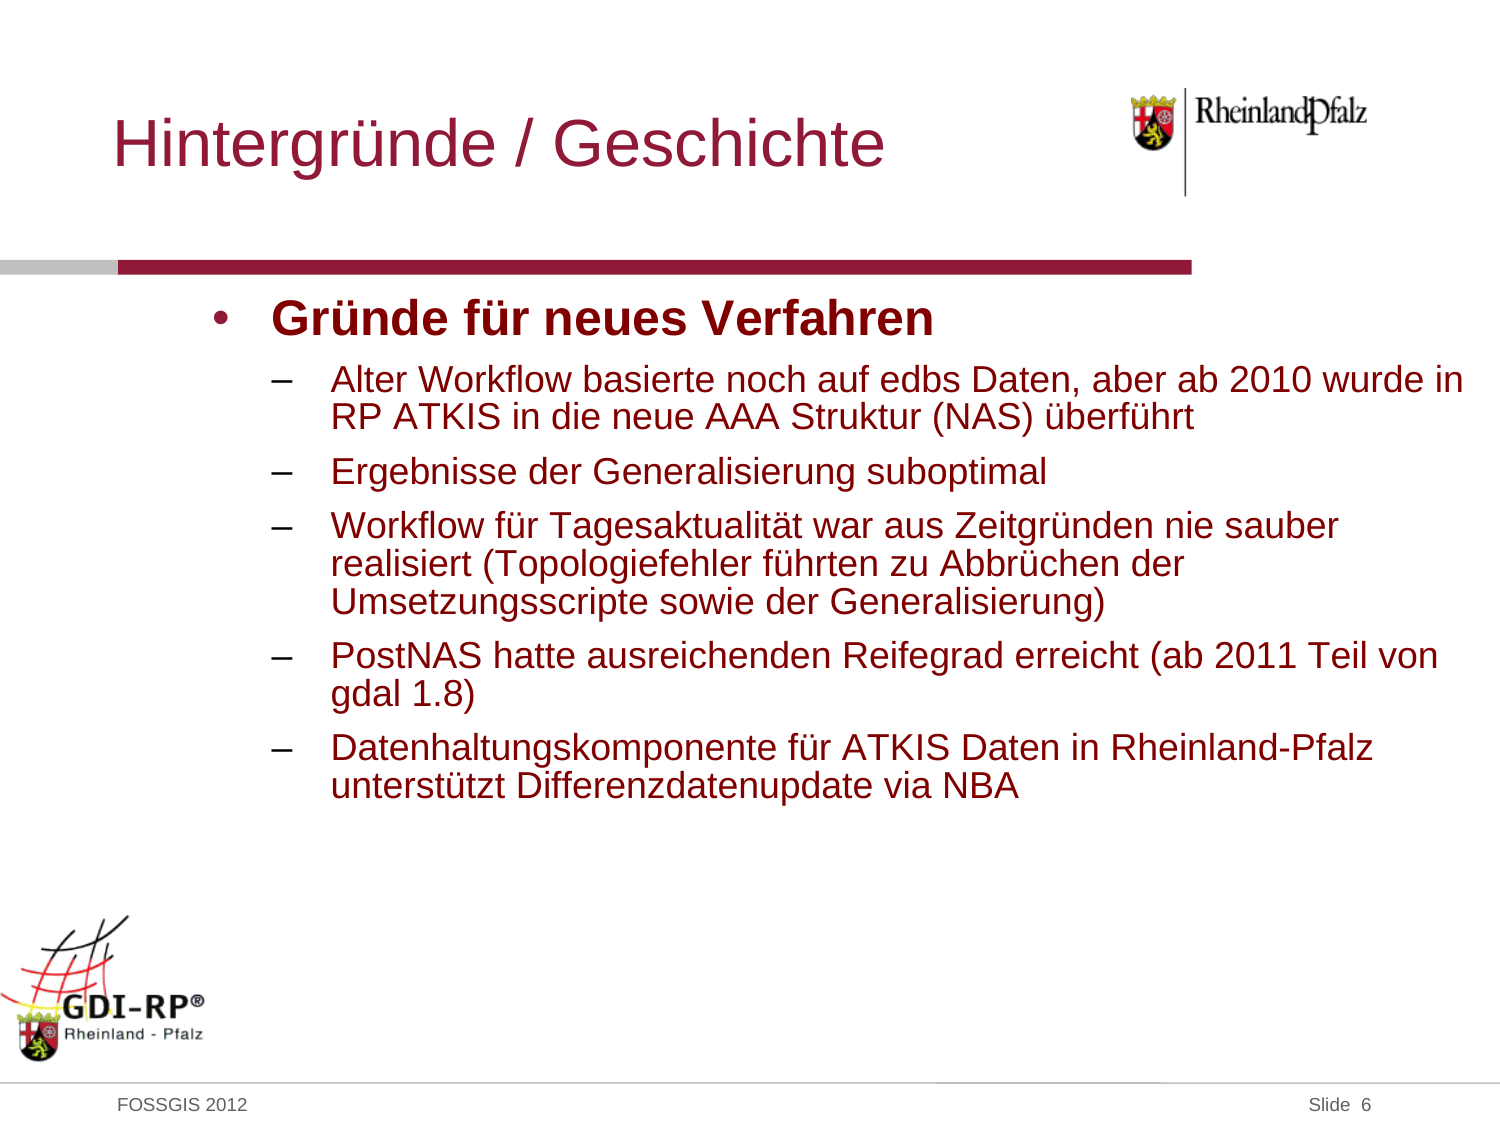

# Hintergründe / Geschichte
Gründe für neues Verfahren
Alter Workflow basierte noch auf edbs Daten, aber ab 2010 wurde in RP ATKIS in die neue AAA Struktur (NAS) überführt
Ergebnisse der Generalisierung suboptimal
Workflow für Tagesaktualität war aus Zeitgründen nie sauber realisiert (Topologiefehler führten zu Abbrüchen der Umsetzungsscripte sowie der Generalisierung)
PostNAS hatte ausreichenden Reifegrad erreicht (ab 2011 Teil von gdal 1.8)
Datenhaltungskomponente für ATKIS Daten in Rheinland-Pfalz unterstützt Differenzdatenupdate via NBA